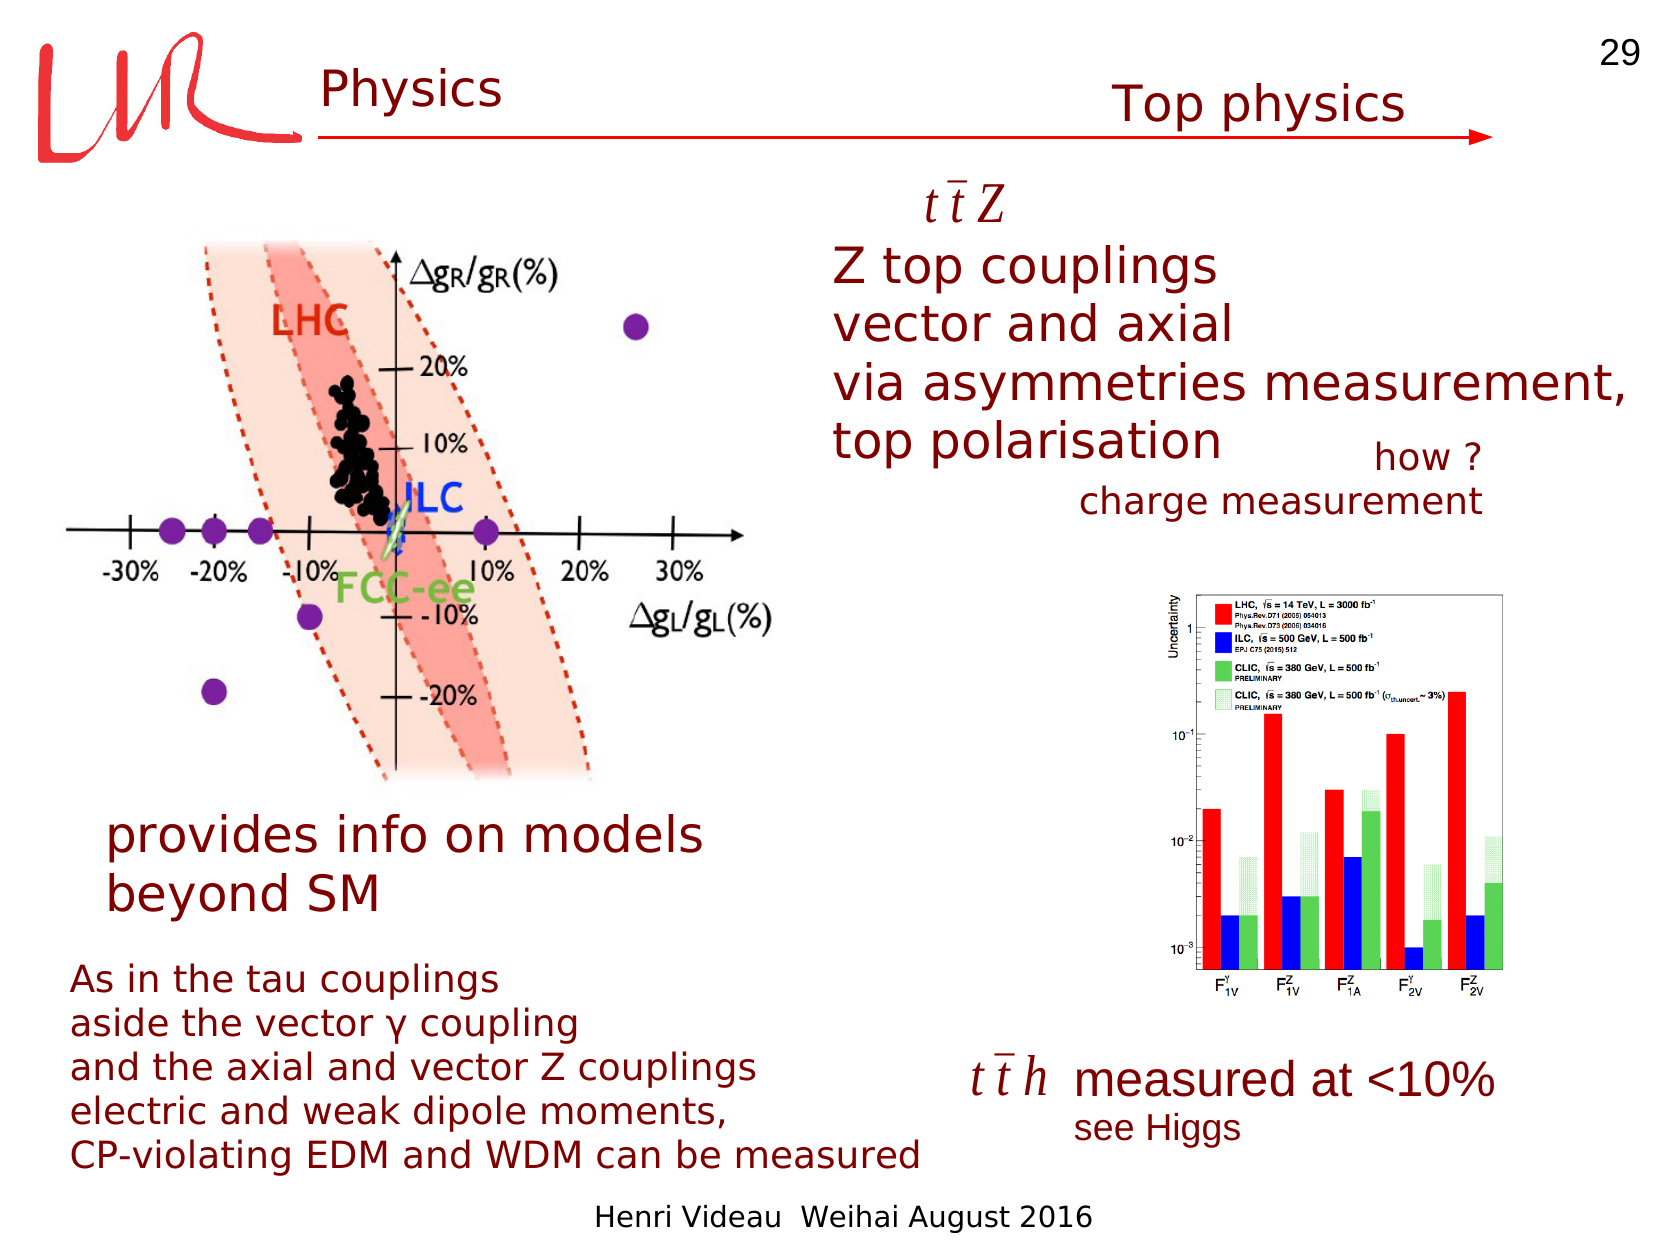

Top physics
Z top couplings
vector and axial
via asymmetries measurement,
top polarisation
how ?
charge measurement
provides info on models
beyond SM
As in the tau couplings
aside the vector γ coupling
and the axial and vector Z couplings
electric and weak dipole moments,
CP-violating EDM and WDM can be measured
measured at <10%
see Higgs